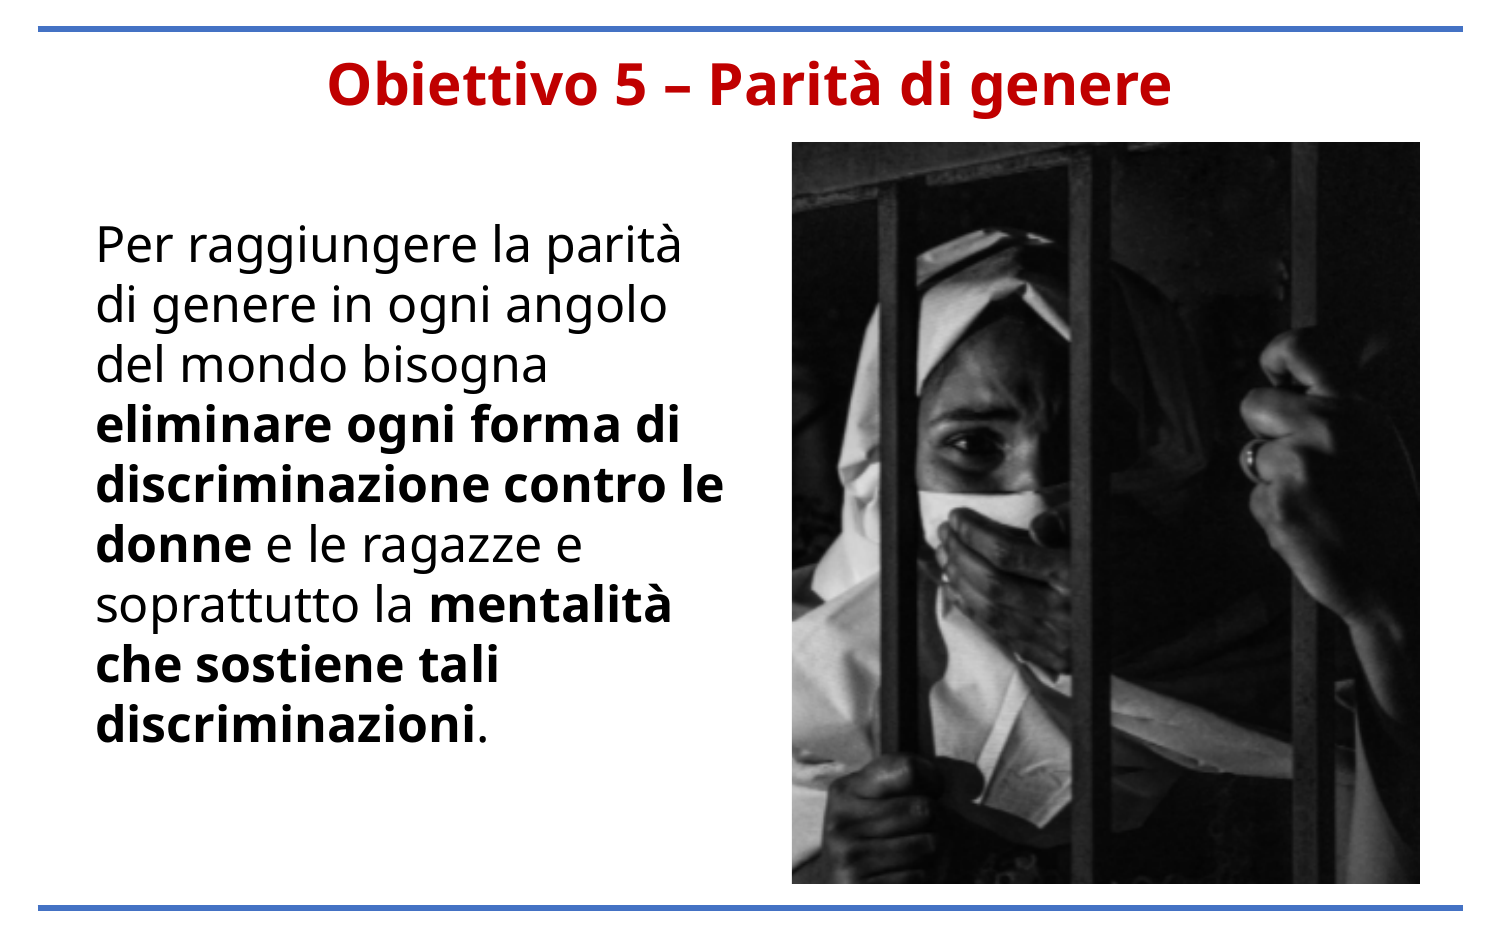

# Obiettivo 5 – Parità di genere
Per raggiungere la parità di genere in ogni angolo del mondo bisogna eliminare ogni forma di discriminazione contro le donne e le ragazze e soprattutto la mentalità che sostiene tali discriminazioni.